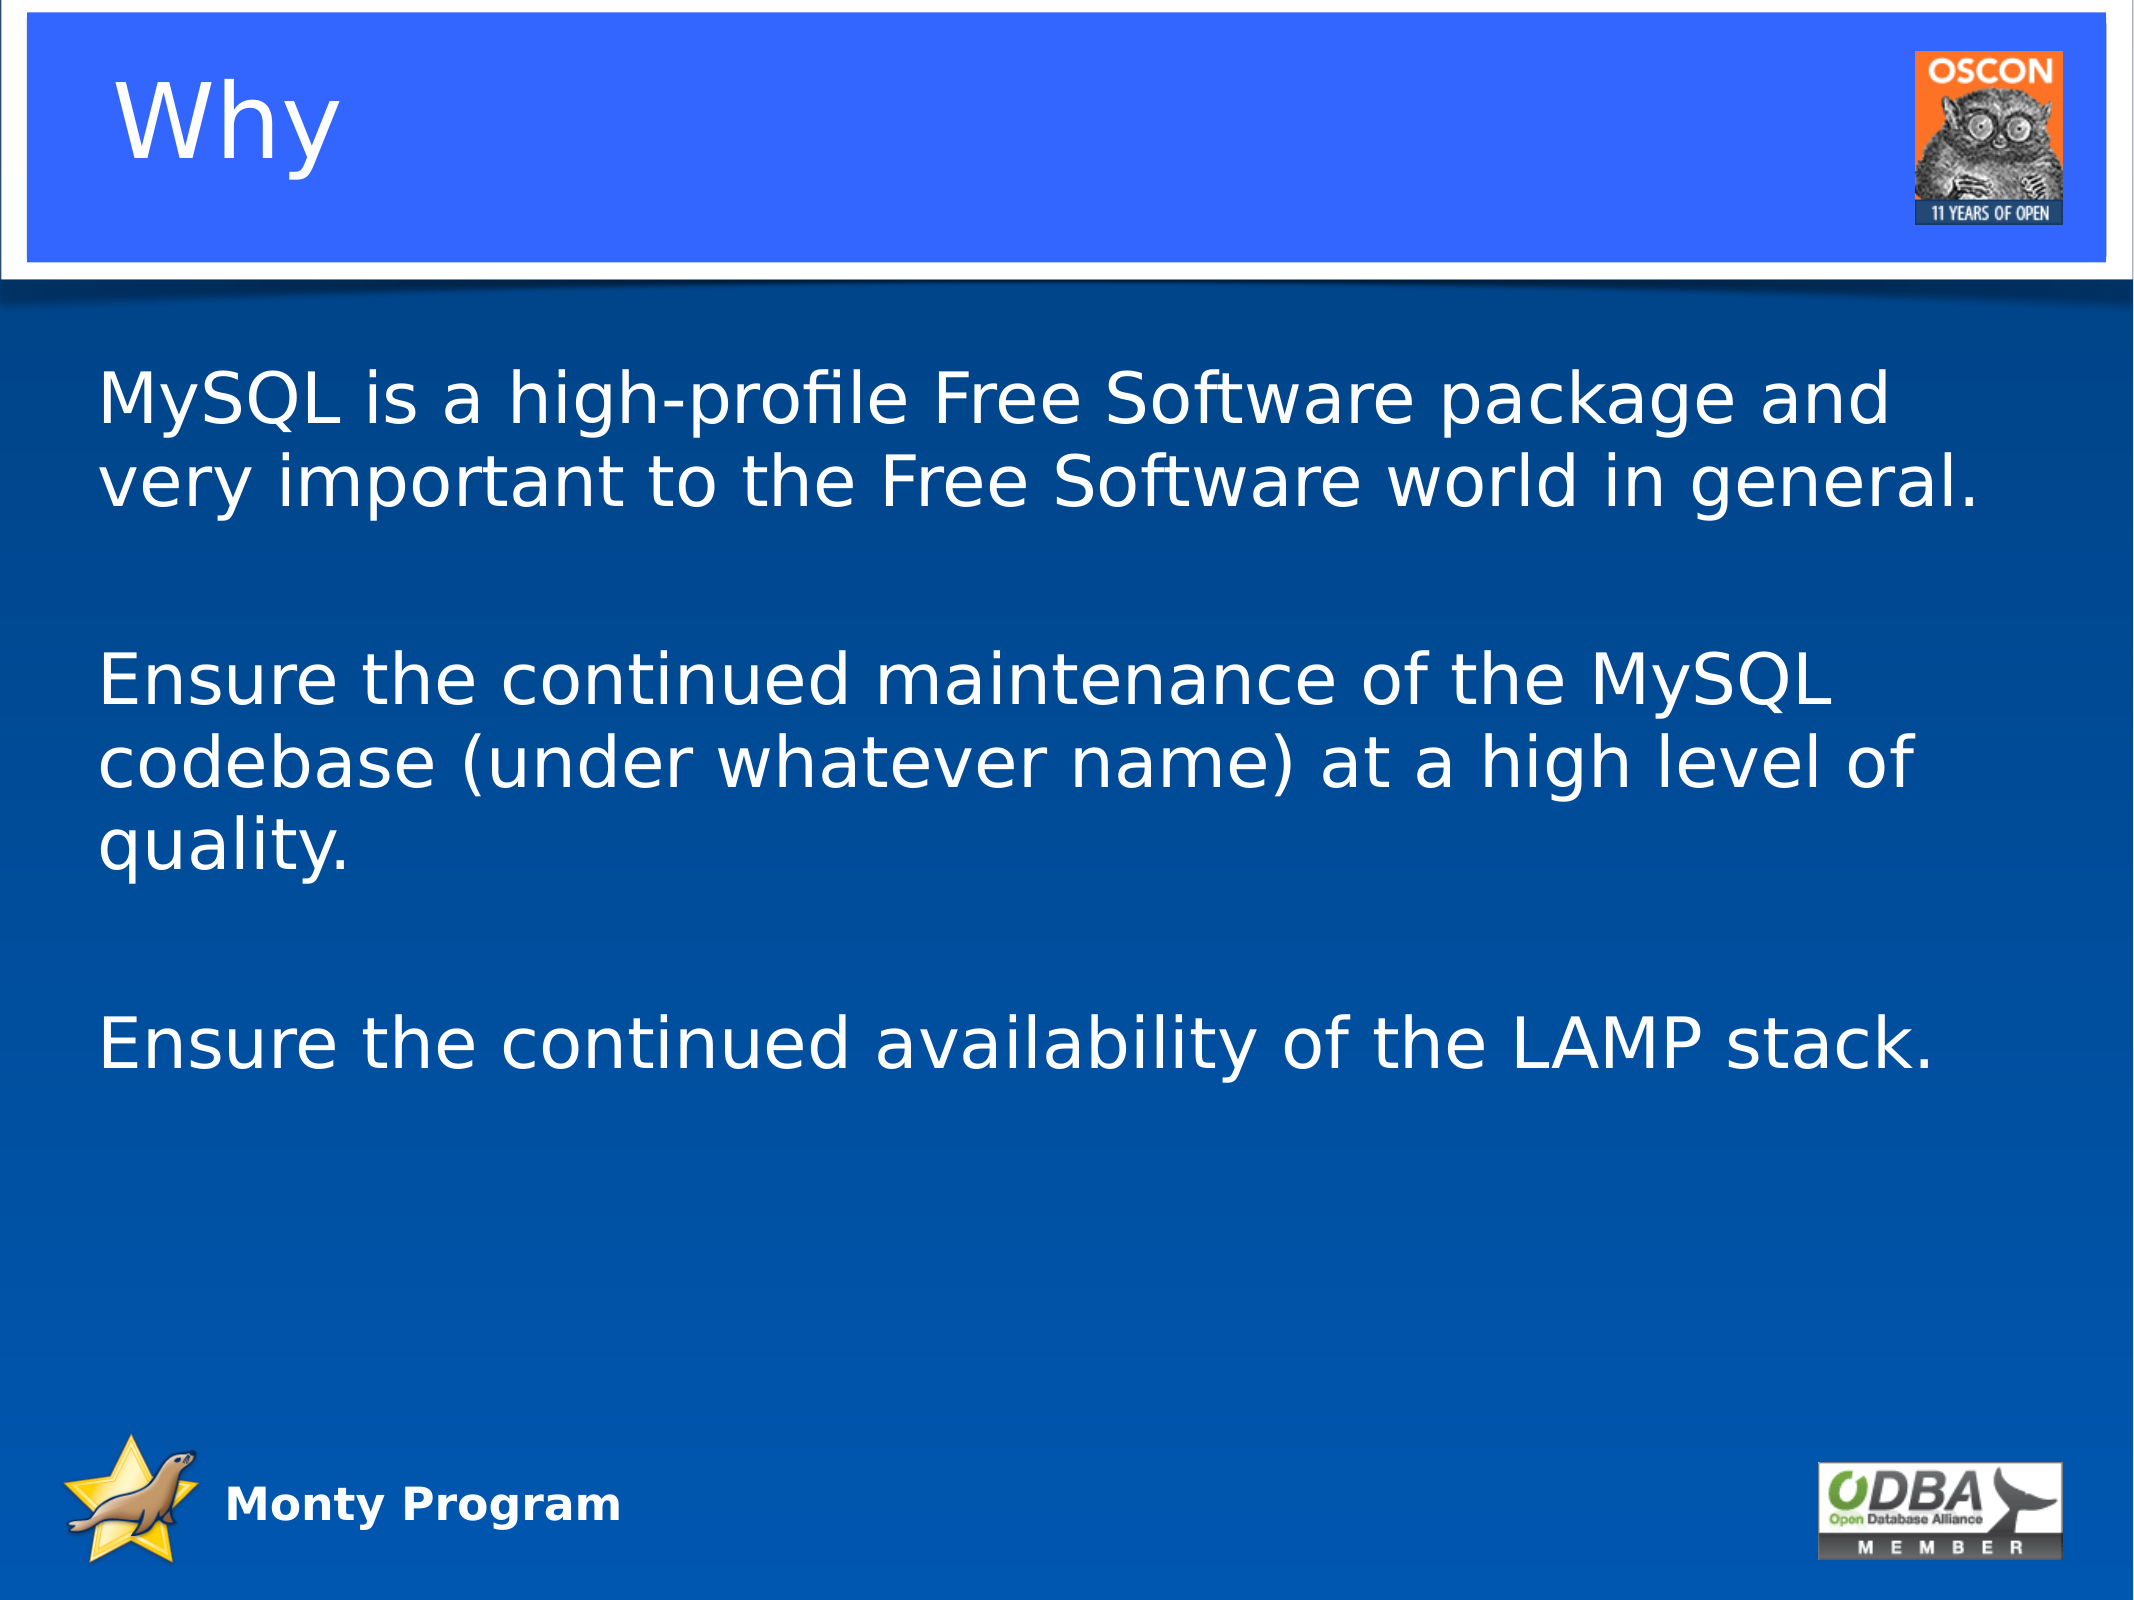

# Why
MySQL is a high-profile Free Software package and very important to the Free Software world in general.
Ensure the continued maintenance of the MySQL codebase (under whatever name) at a high level of quality.
Ensure the continued availability of the LAMP stack.